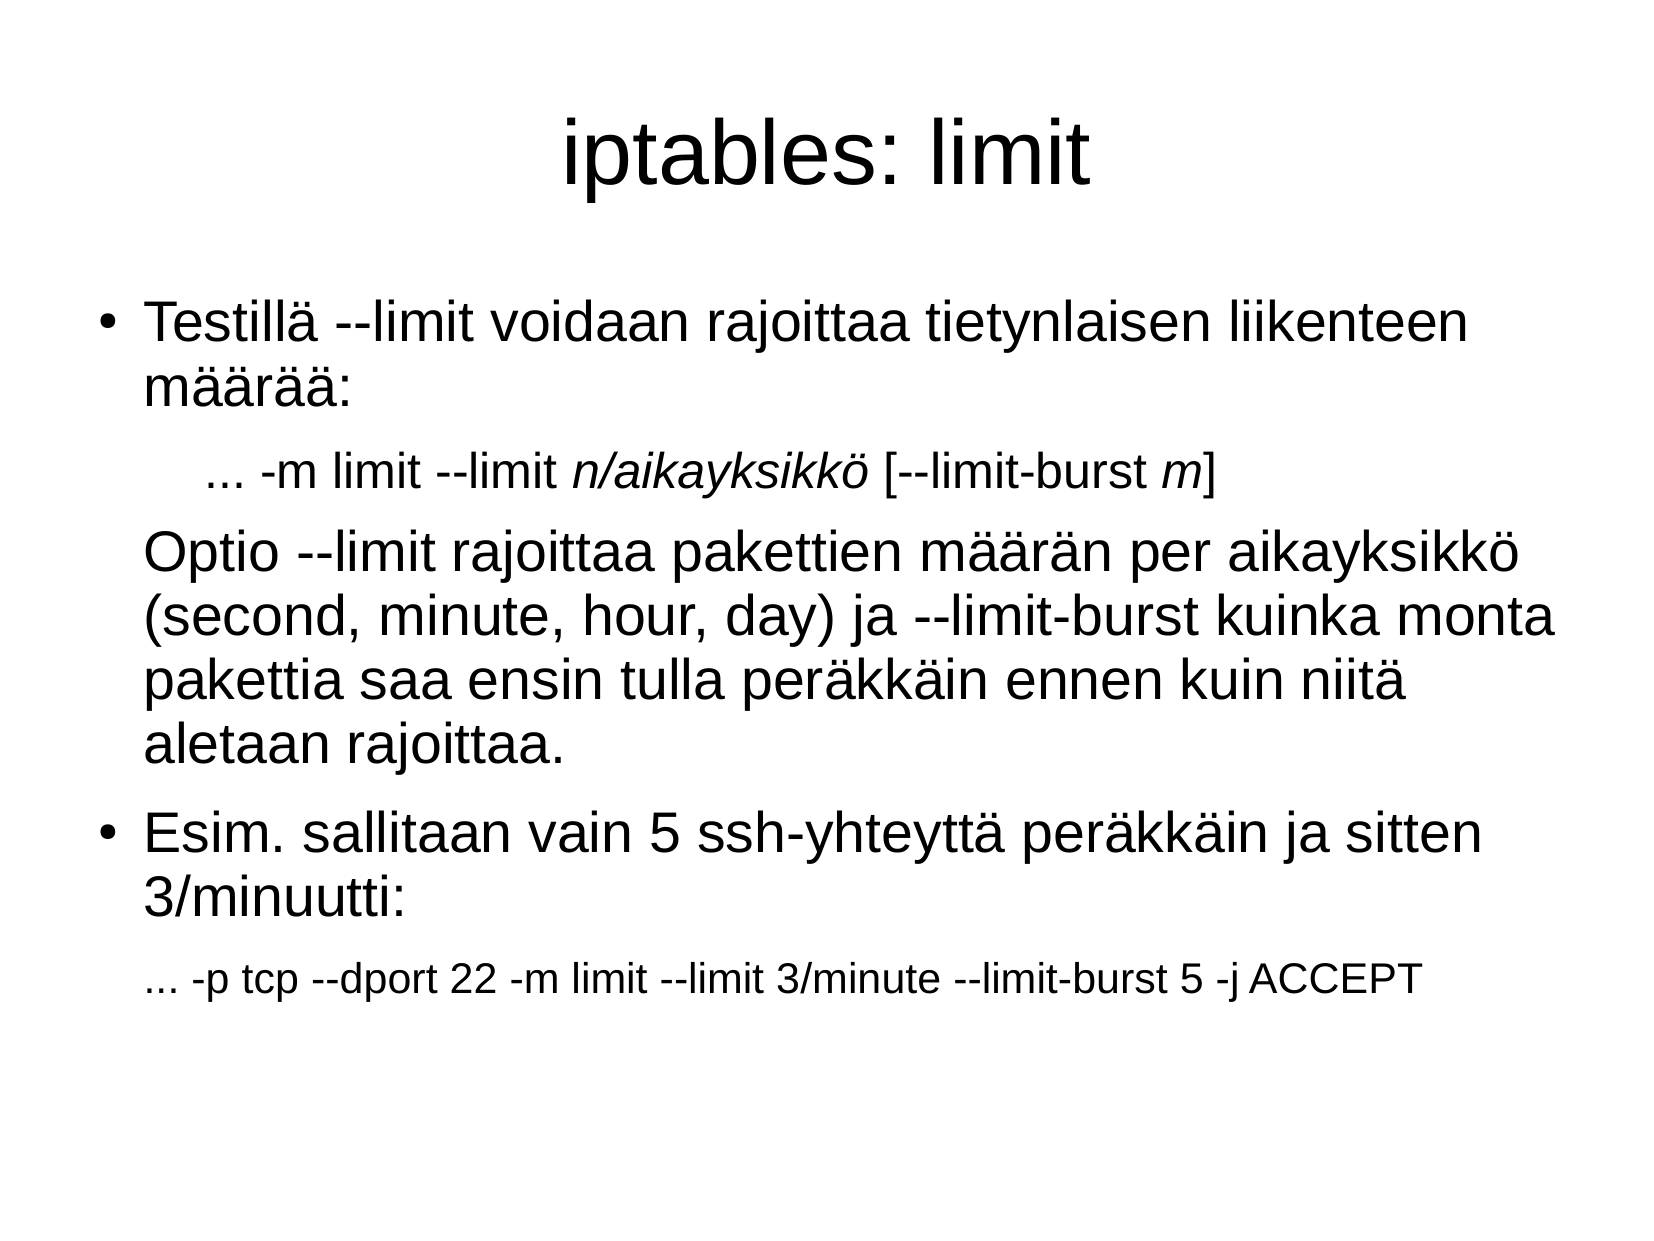

# iptables: limit
Testillä --limit voidaan rajoittaa tietynlaisen liikenteen määrää:
... -m limit --limit n/aikayksikkö [--limit-burst m]
Optio --limit rajoittaa pakettien määrän per aikayksikkö (second, minute, hour, day) ja --limit-burst kuinka monta pakettia saa ensin tulla peräkkäin ennen kuin niitä aletaan rajoittaa.
Esim. sallitaan vain 5 ssh-yhteyttä peräkkäin ja sitten 3/minuutti:
... -p tcp --dport 22 -m limit --limit 3/minute --limit-burst 5 -j ACCEPT